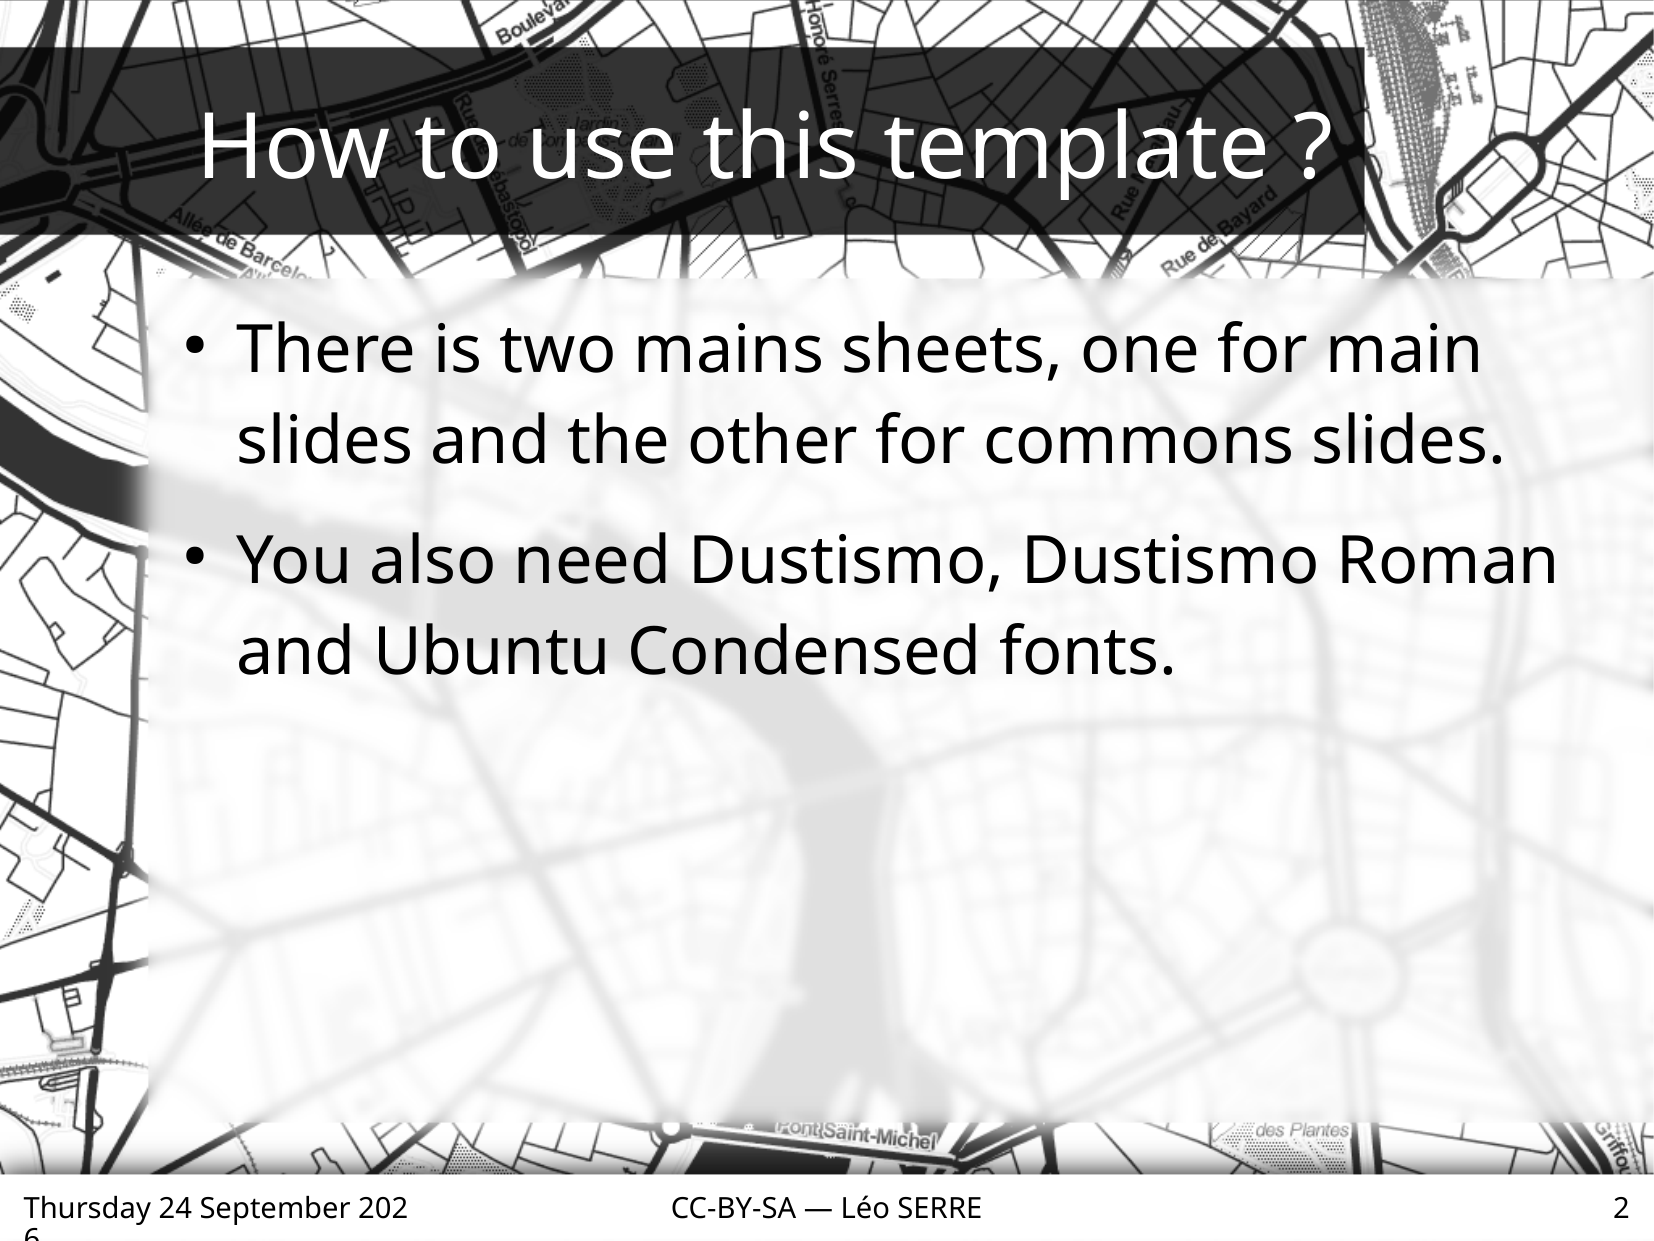

# How to use this template ?
There is two mains sheets, one for main slides and the other for commons slides.
You also need Dustismo, Dustismo Roman and Ubuntu Condensed fonts.
CC-BY-SA — Léo SERRE
2